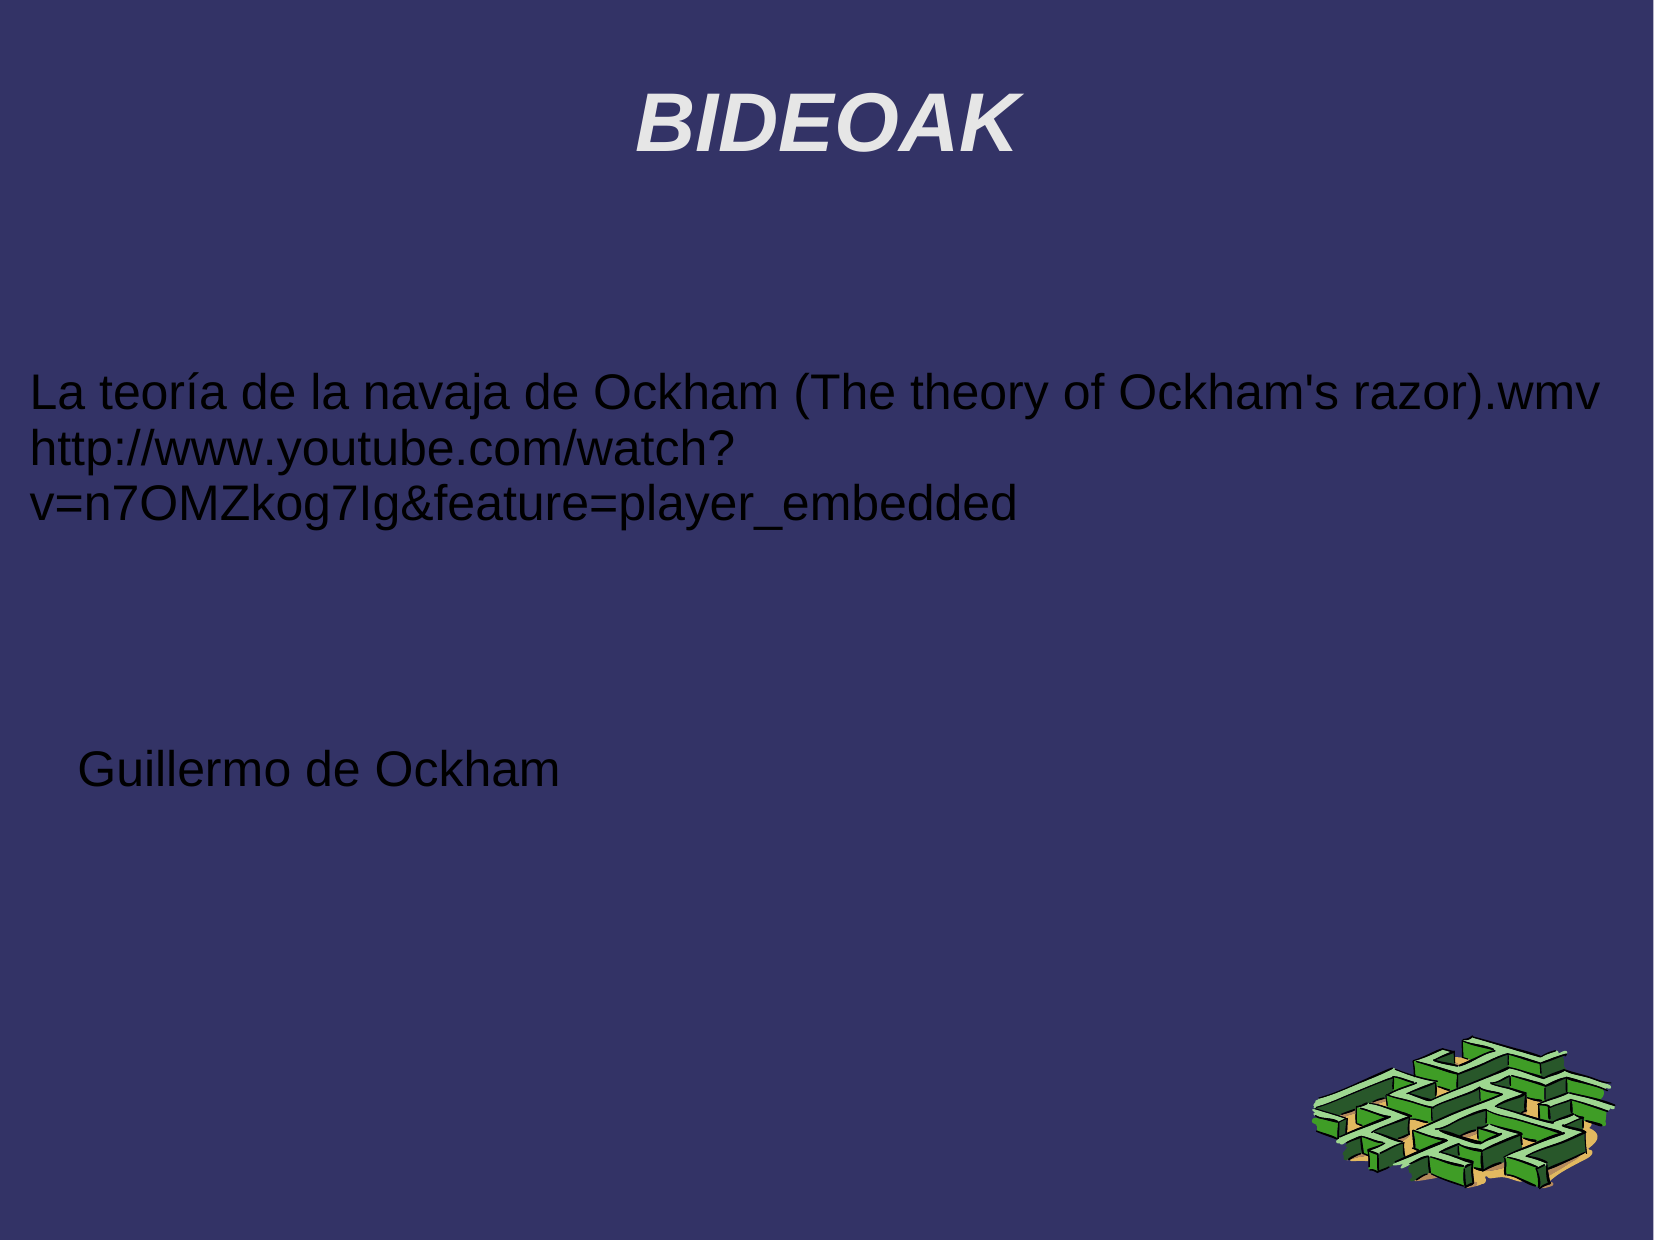

# BIDEOAK
La teoría de la navaja de Ockham (The theory of Ockham's razor).wmv
http://www.youtube.com/watch?v=n7OMZkog7Ig&feature=player_embedded
Guillermo de Ockham